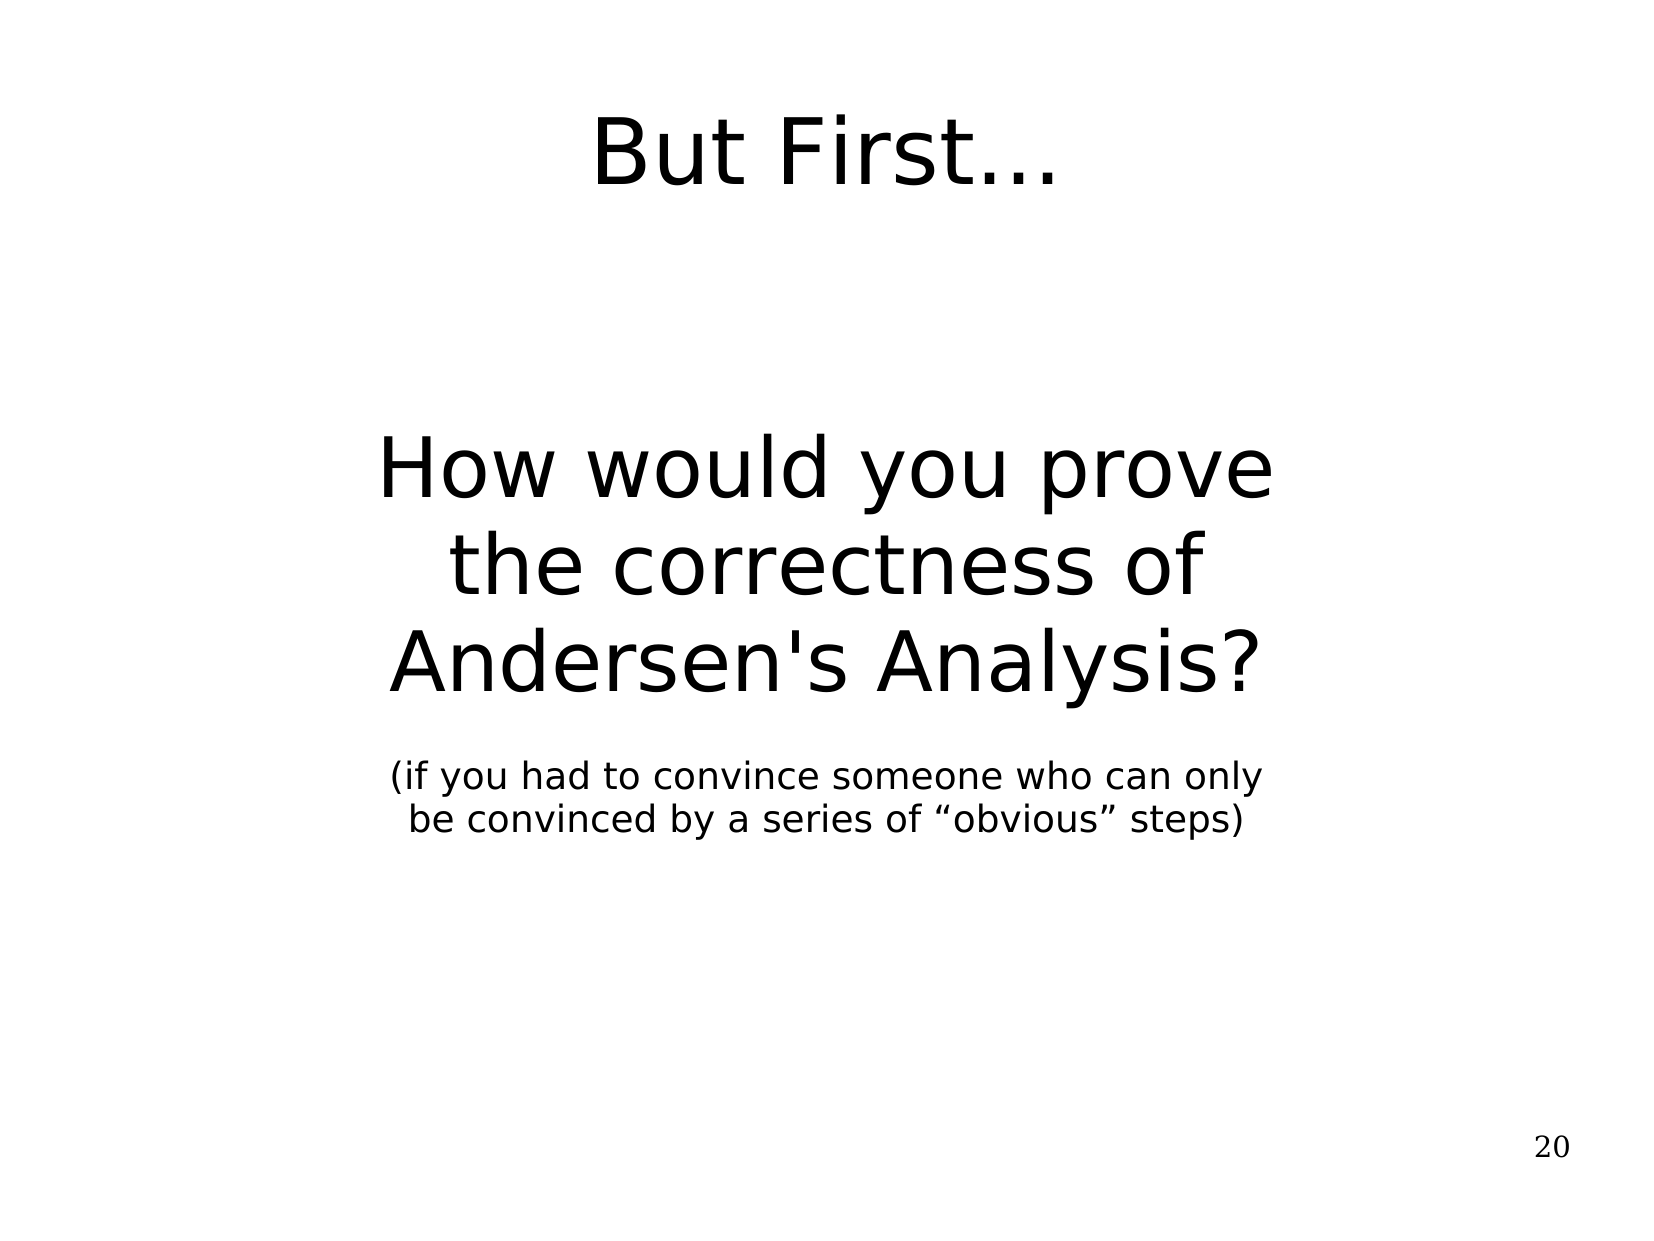

# But First...
How would you prove the correctness of Andersen's Analysis?
(if you had to convince someone who can only be convinced by a series of “obvious” steps)
20